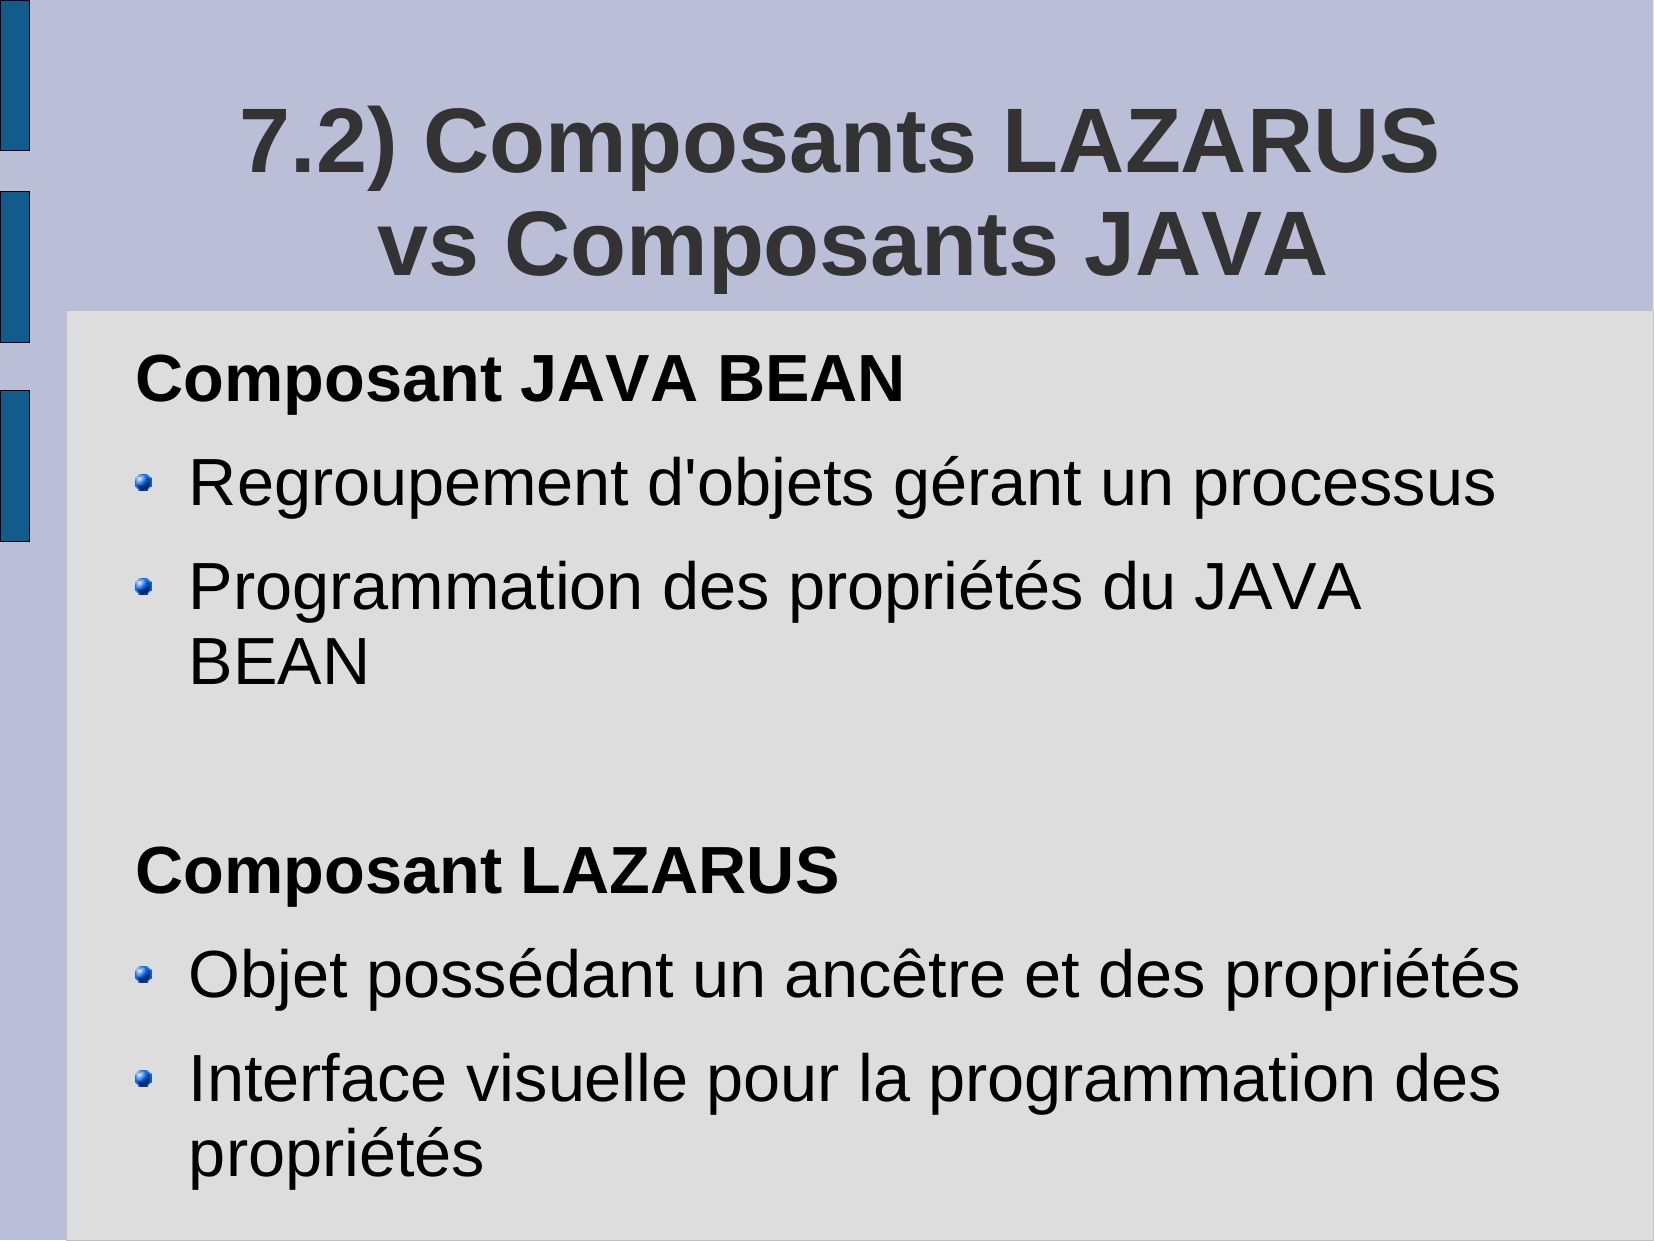

# 7.2) Composants LAZARUS vs Composants JAVA
Composant JAVA BEAN
Regroupement d'objets gérant un processus
Programmation des propriétés du JAVA BEAN
Composant LAZARUS
Objet possédant un ancêtre et des propriétés
Interface visuelle pour la programmation des propriétés